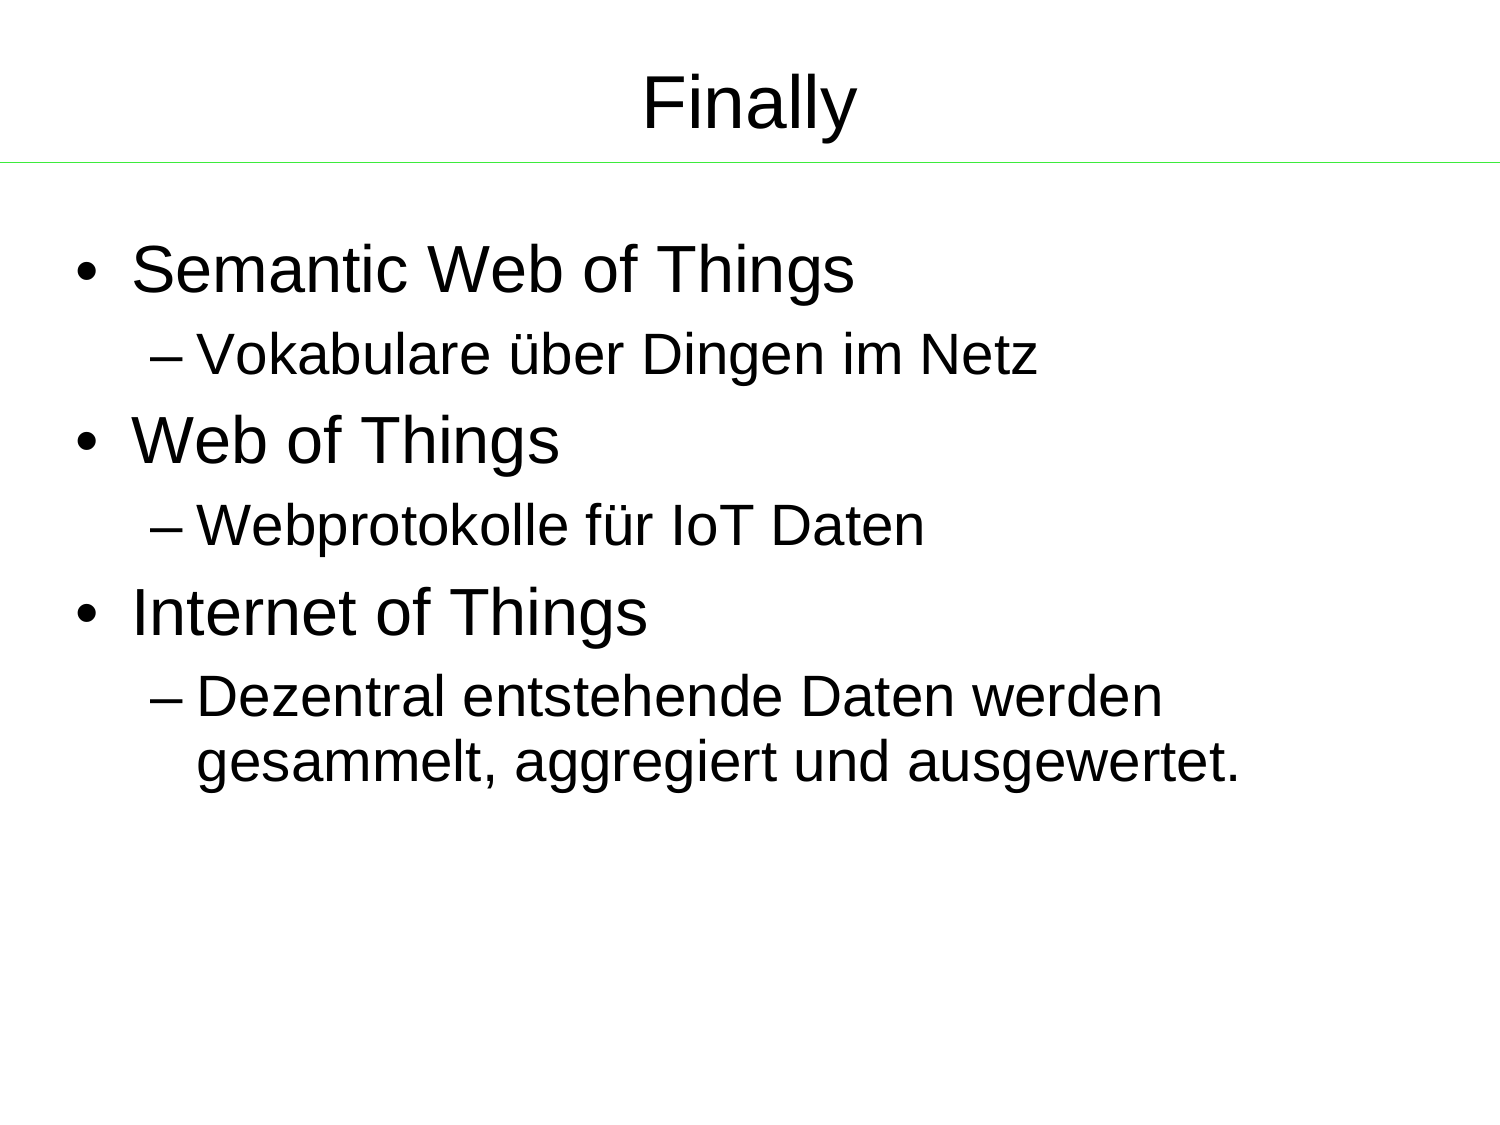

# Finally
Semantic Web of Things
Vokabulare über Dingen im Netz
Web of Things
Webprotokolle für IoT Daten
Internet of Things
Dezentral entstehende Daten werden gesammelt, aggregiert und ausgewertet.